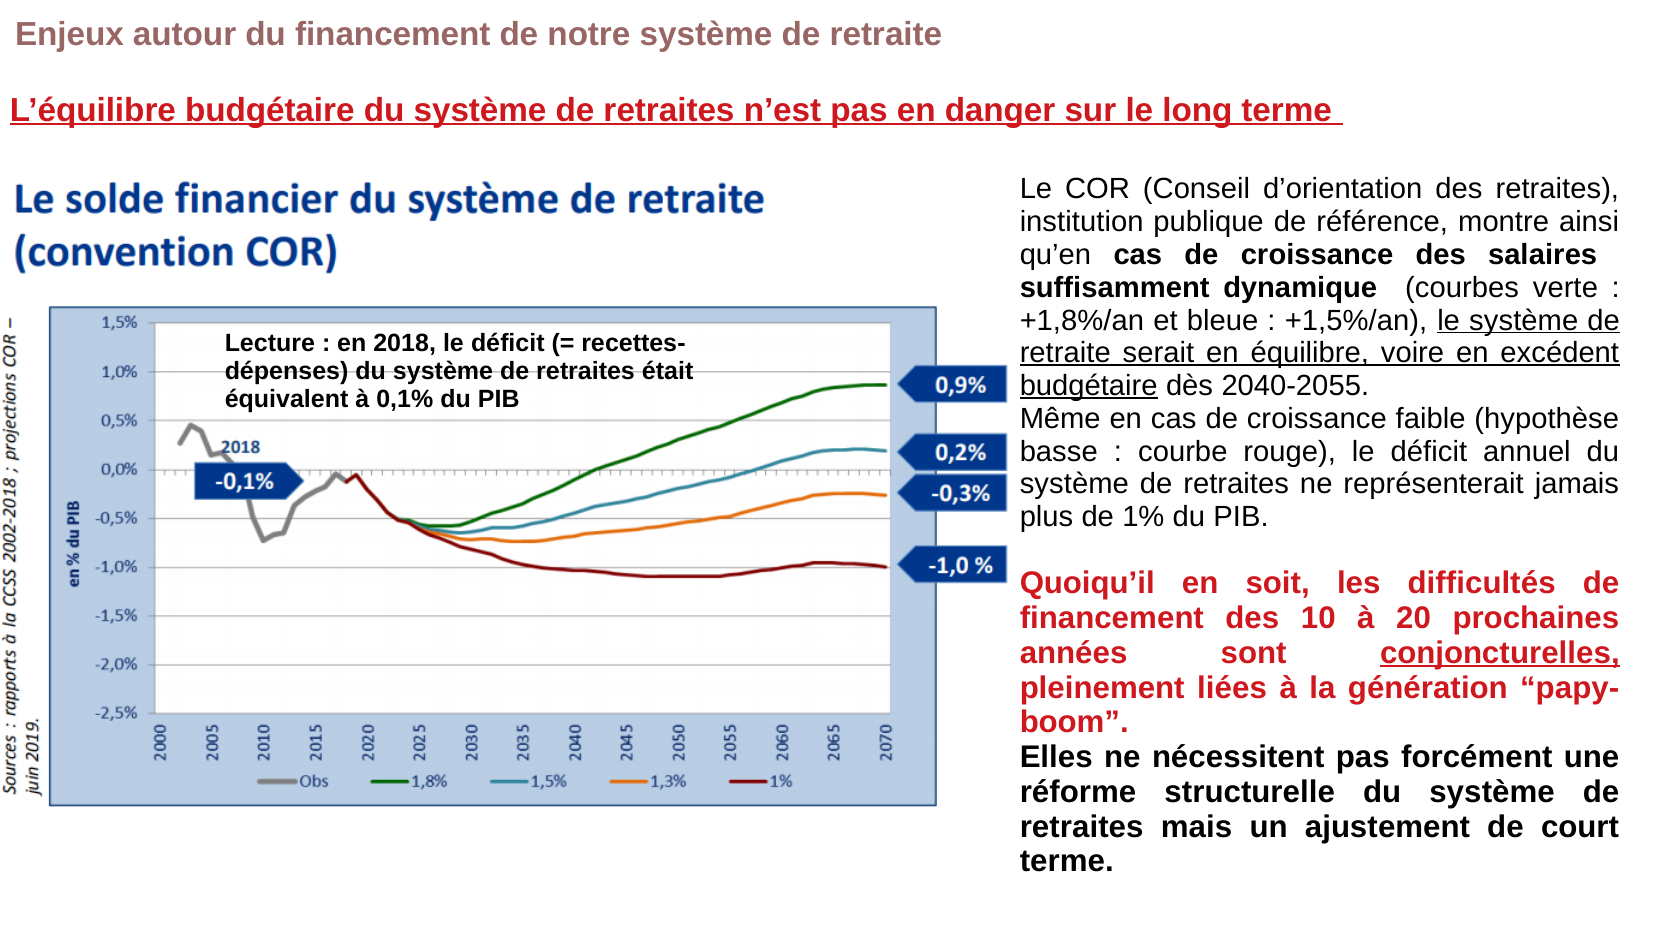

Enjeux autour du financement de notre système de retraite
# L’équilibre budgétaire du système de retraites n’est pas en danger sur le long terme
Le COR (Conseil d’orientation des retraites), institution publique de référence, montre ainsi qu’en cas de croissance des salaires suffisamment dynamique (courbes verte : +1,8%/an et bleue : +1,5%/an), le système de retraite serait en équilibre, voire en excédent budgétaire dès 2040-2055.
Même en cas de croissance faible (hypothèse basse : courbe rouge), le déficit annuel du système de retraites ne représenterait jamais plus de 1% du PIB.
Quoiqu’il en soit, les difficultés de financement des 10 à 20 prochaines années sont conjoncturelles, pleinement liées à la génération “papy-boom”.
Elles ne nécessitent pas forcément une réforme structurelle du système de retraites mais un ajustement de court terme.
Lecture : en 2018, le déficit (= recettes-dépenses) du système de retraites était équivalent à 0,1% du PIB